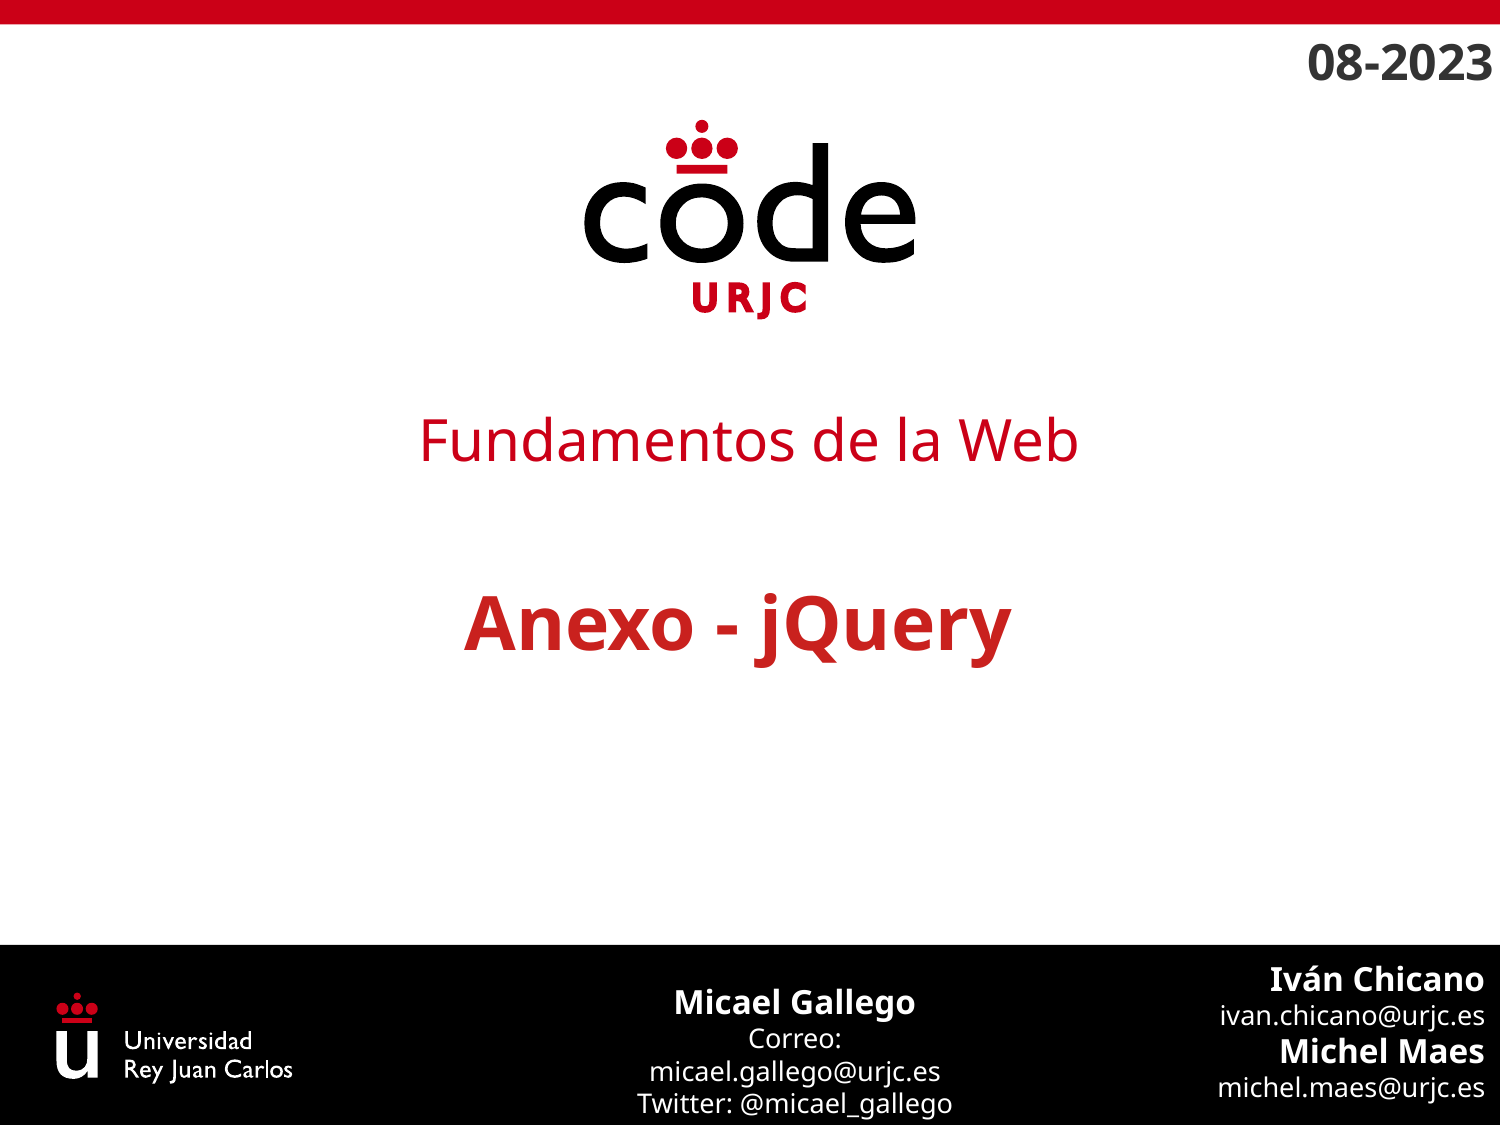

08-2023
Fundamentos de la Web
# Anexo - jQuery
Iván Chicano
ivan.chicano@urjc.es
Michel Maes
michel.maes@urjc.es
Micael Gallego
Correo: micael.gallego@urjc.es
Twitter: @micael_gallego